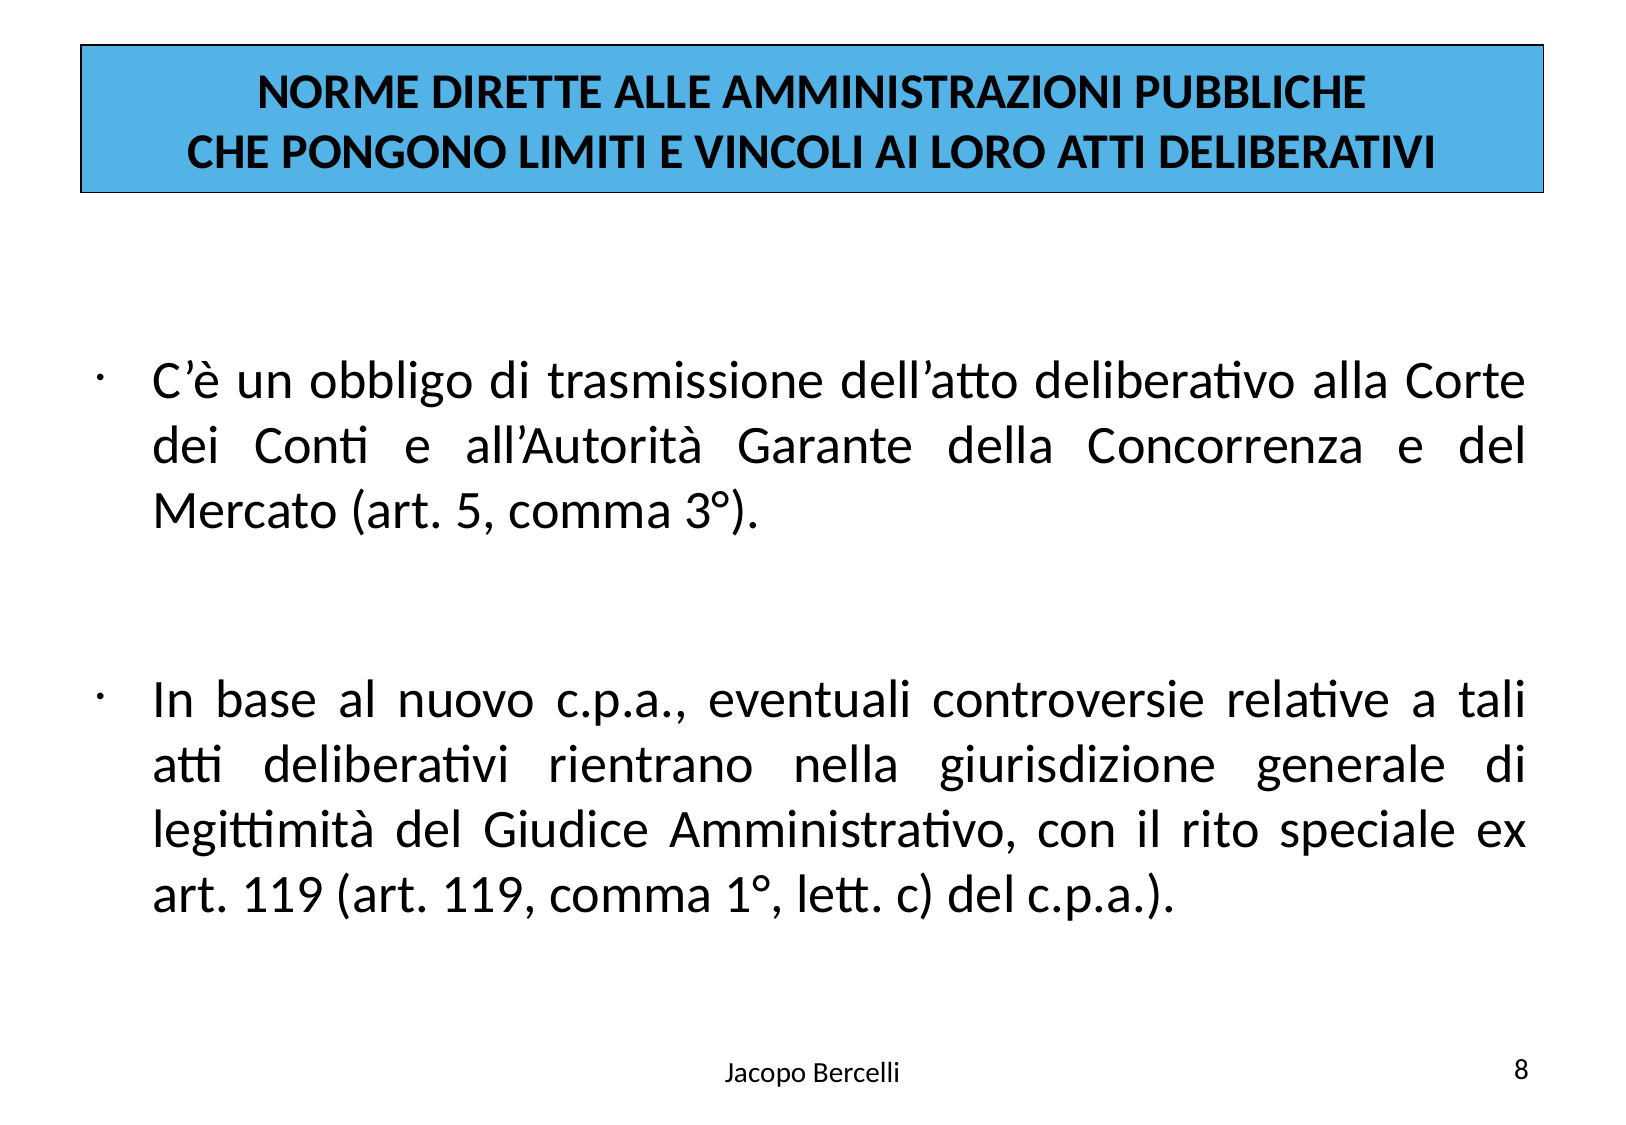

NORME DIRETTE ALLE AMMINISTRAZIONI PUBBLICHE
CHE PONGONO LIMITI E VINCOLI AI LORO ATTI DELIBERATIVI
# C’è un obbligo di trasmissione dell’atto deliberativo alla Corte dei Conti e all’Autorità Garante della Concorrenza e del Mercato (art. 5, comma 3°).
In base al nuovo c.p.a., eventuali controversie relative a tali atti deliberativi rientrano nella giurisdizione generale di legittimità del Giudice Amministrativo, con il rito speciale ex art. 119 (art. 119, comma 1°, lett. c) del c.p.a.).
Jacopo Bercelli